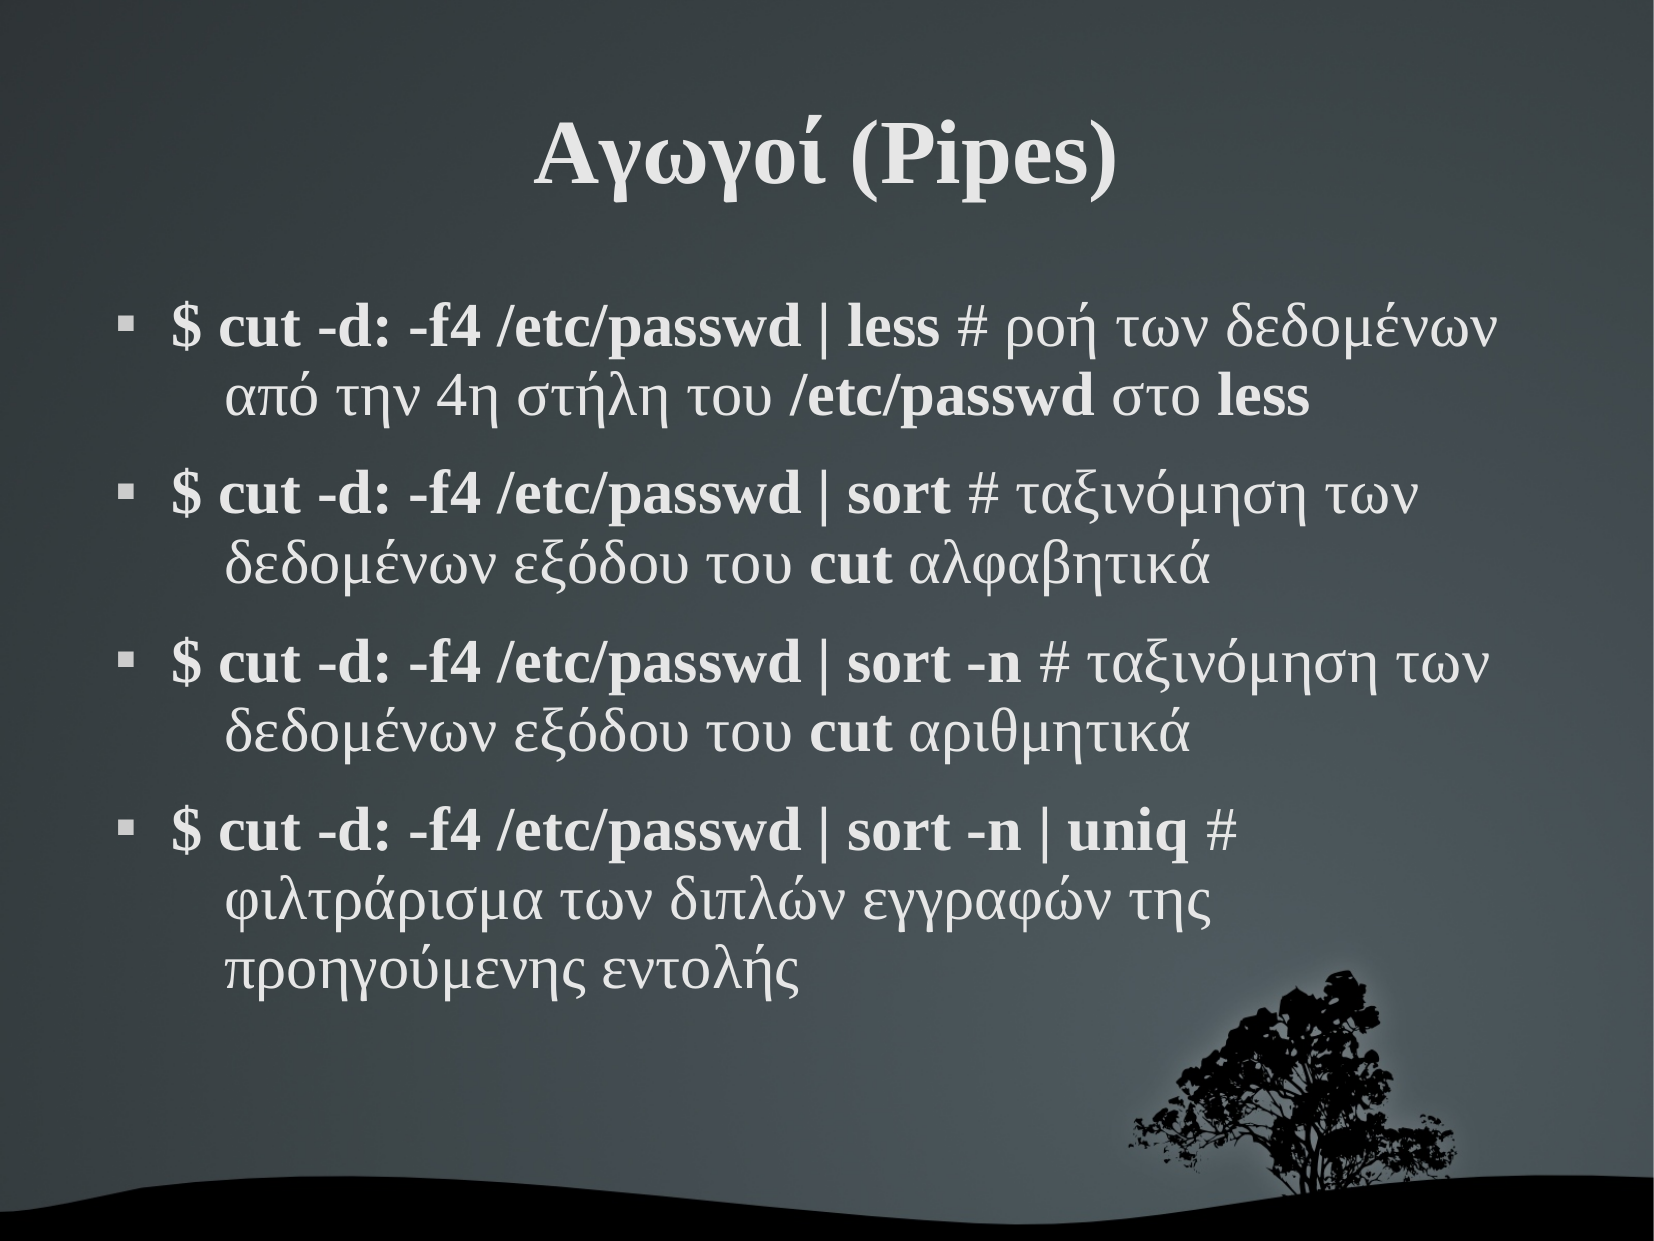

Αγωγοί (Pipes)
# $ cut -d: -f4 /etc/passwd | less # ροή των δεδομένων από την 4η στήλη του /etc/passwd στο less
$ cut -d: -f4 /etc/passwd | sort # ταξινόμηση των δεδομένων εξόδου του cut αλφαβητικά
$ cut -d: -f4 /etc/passwd | sort -n # ταξινόμηση των δεδομένων εξόδου του cut αριθμητικά
$ cut -d: -f4 /etc/passwd | sort -n | uniq # φιλτράρισμα των διπλών εγγραφών της προηγούμενης εντολής